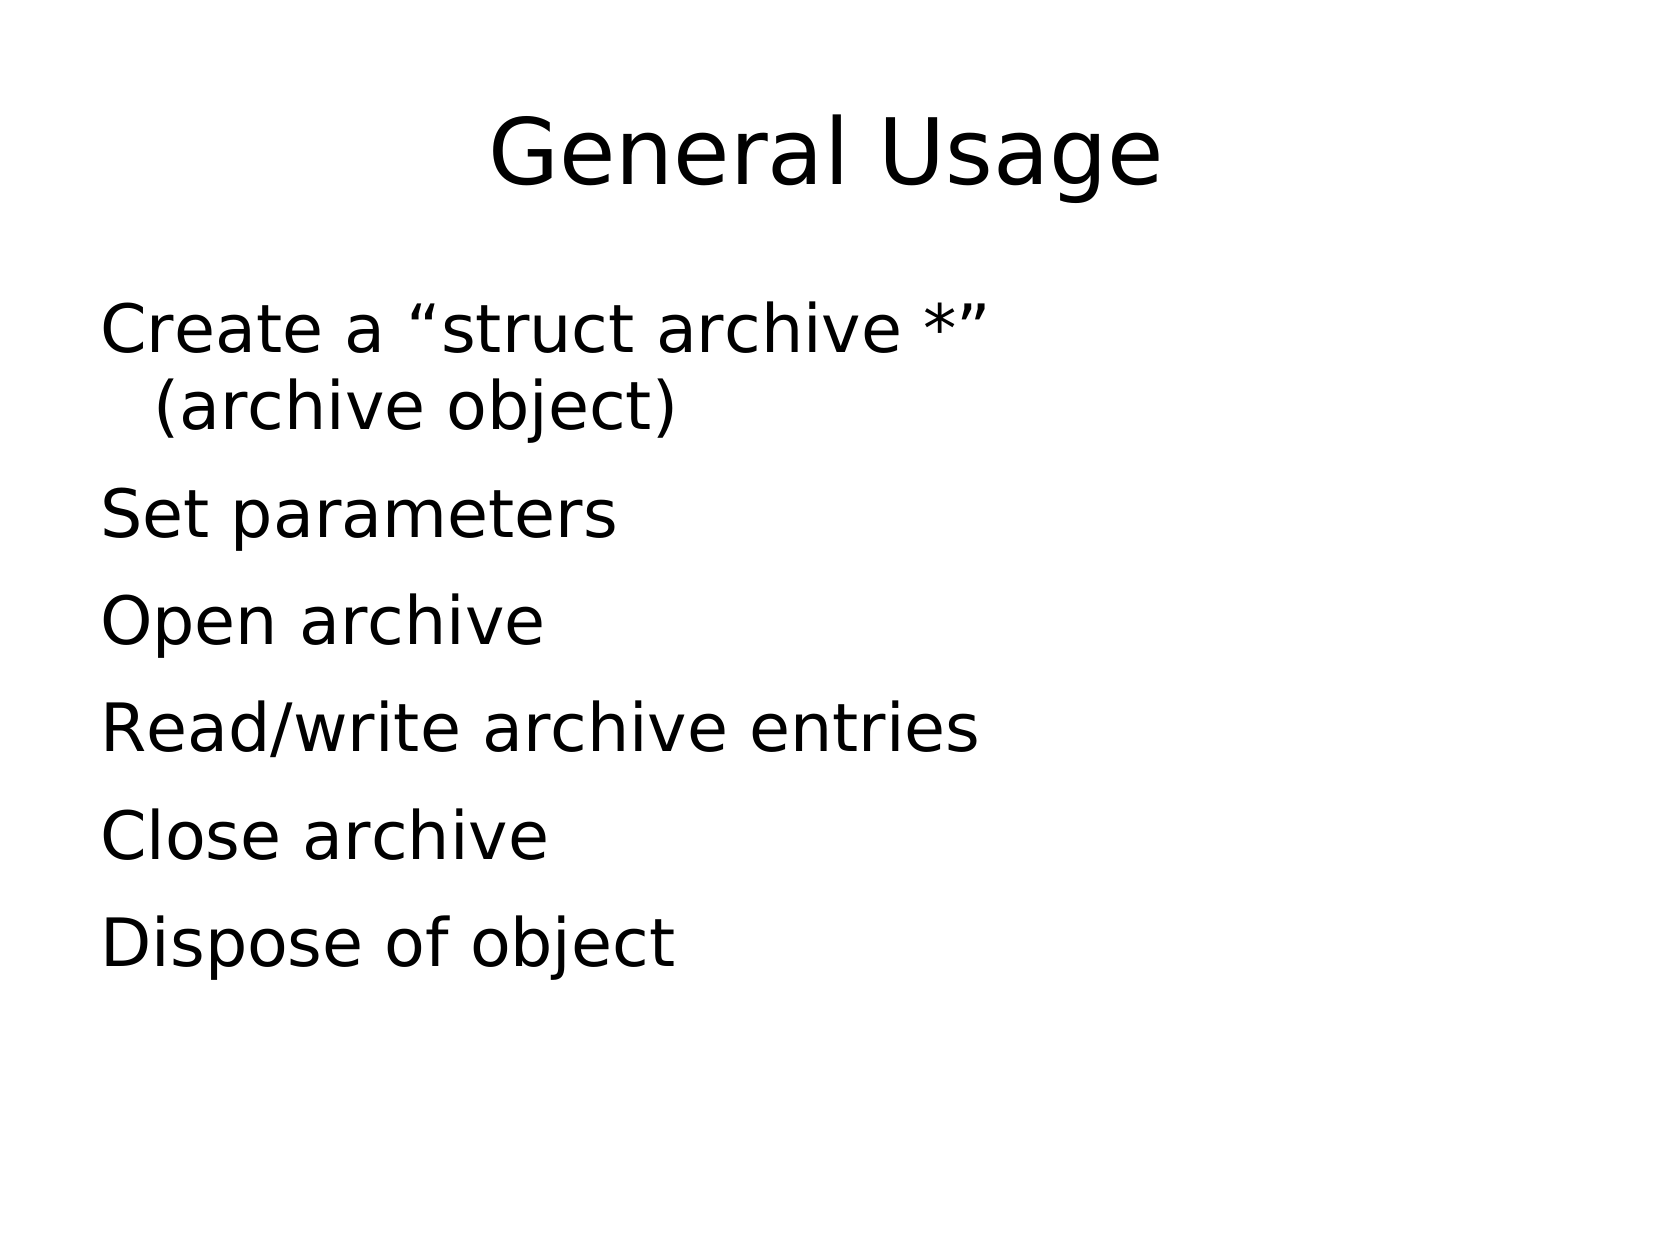

# General Usage
Create a “struct archive *”
(archive object)
Set parameters
Open archive
Read/write archive entries
Close archive
Dispose of object